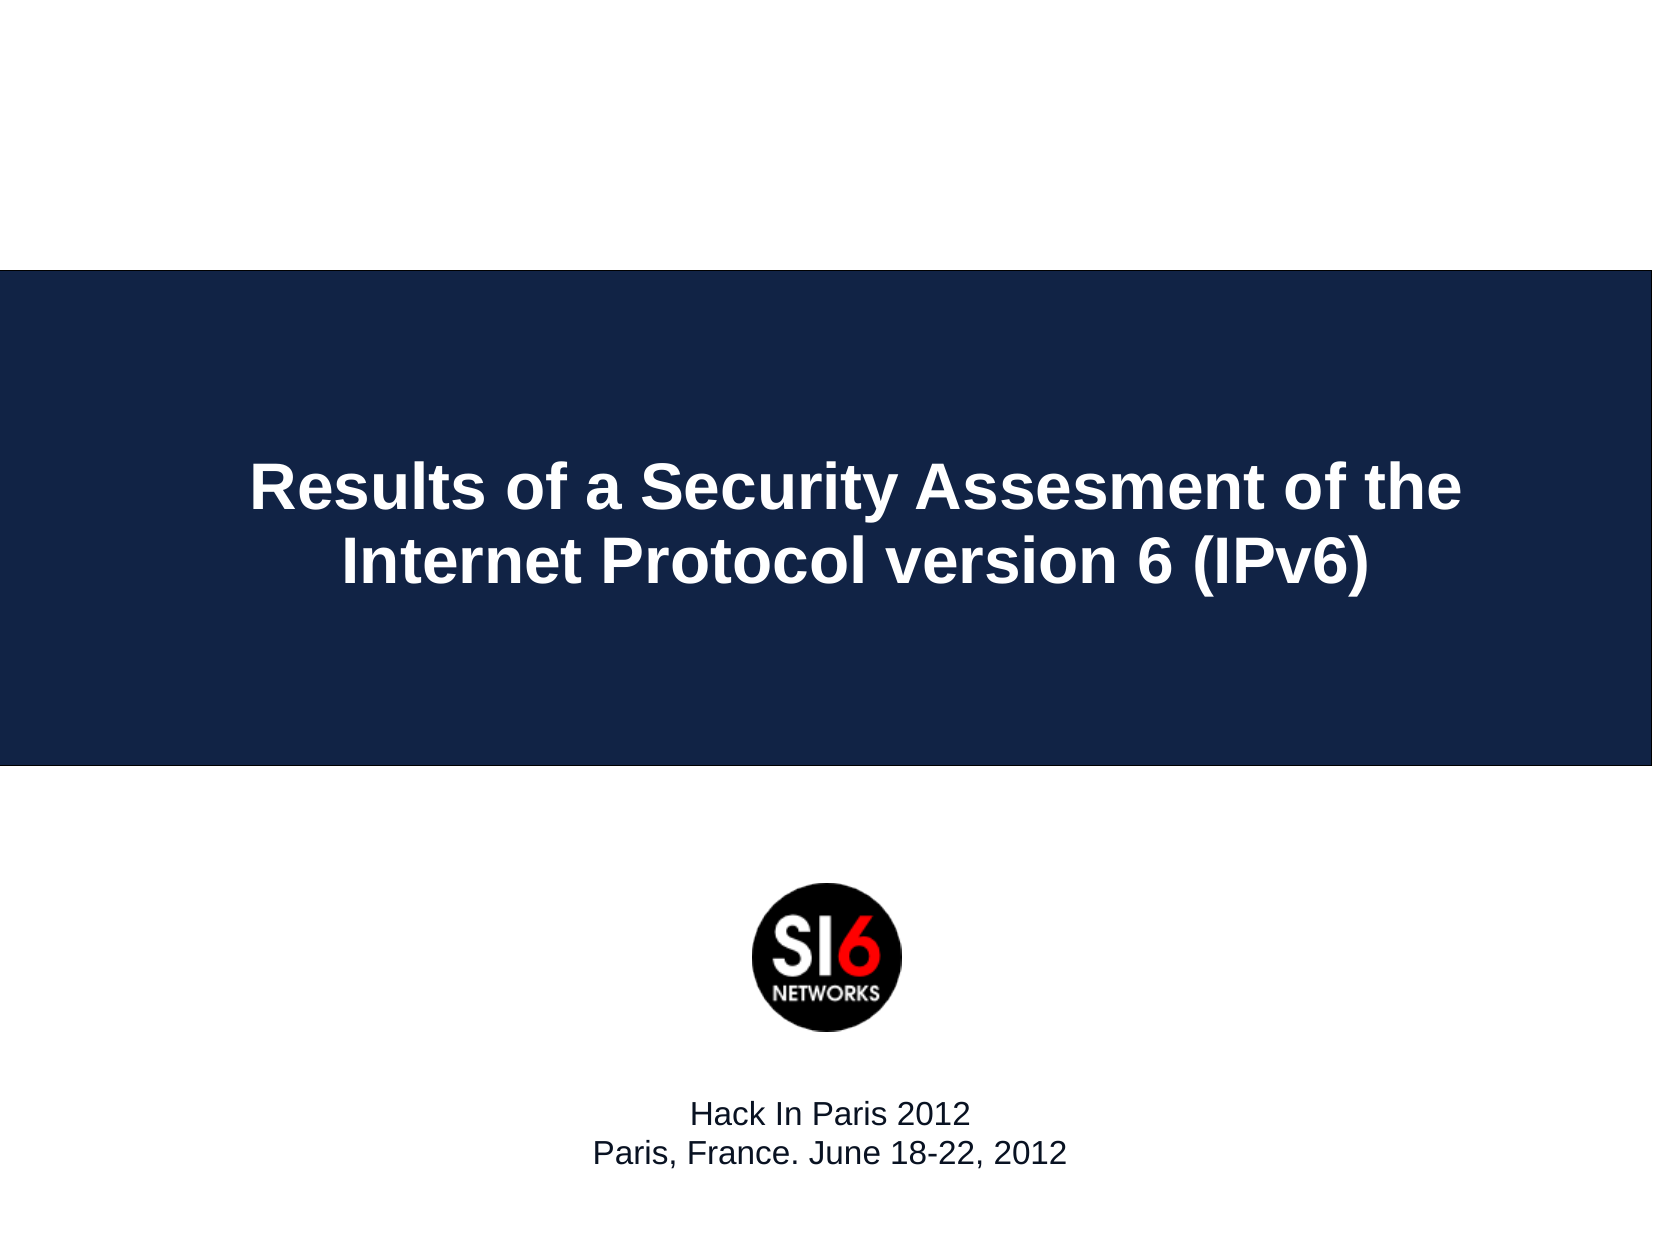

# Results of a Security Assesment of the Internet Protocol version 6 (IPv6)
Hack In Paris 2012
Paris, France. June 18-22, 2012